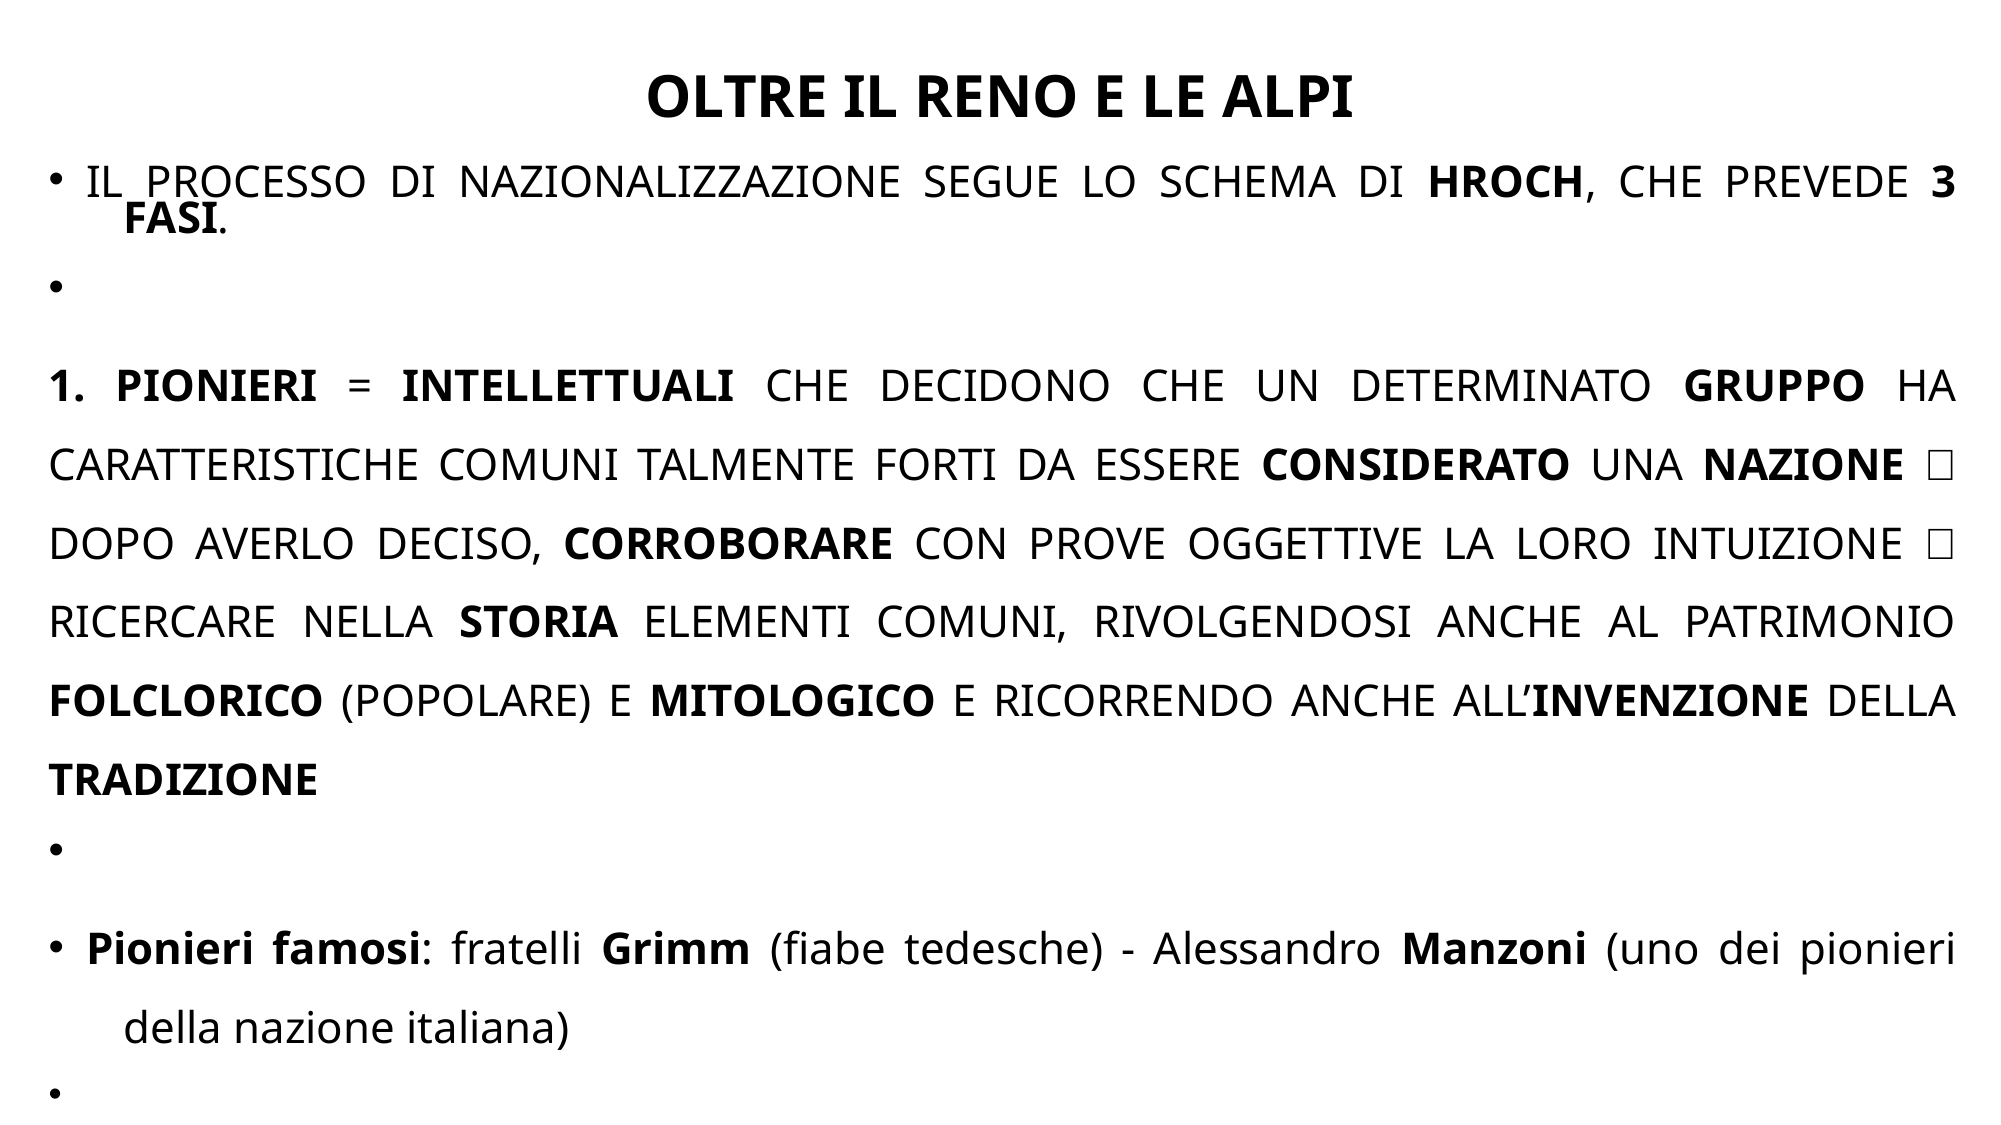

# OLTRE IL RENO E LE ALPI
IL PROCESSO DI NAZIONALIZZAZIONE SEGUE LO SCHEMA DI HROCH, CHE PREVEDE 3 FASI.
1. PIONIERI = INTELLETTUALI CHE DECIDONO CHE UN DETERMINATO GRUPPO HA CARATTERISTICHE COMUNI TALMENTE FORTI DA ESSERE CONSIDERATO UNA NAZIONE  DOPO AVERLO DECISO, CORROBORARE CON PROVE OGGETTIVE LA LORO INTUIZIONE  RICERCARE NELLA STORIA ELEMENTI COMUNI, RIVOLGENDOSI ANCHE AL PATRIMONIO FOLCLORICO (POPOLARE) E MITOLOGICO E RICORRENDO ANCHE ALL’INVENZIONE DELLA TRADIZIONE
Pionieri famosi: fratelli Grimm (fiabe tedesche) - Alessandro Manzoni (uno dei pionieri della nazione italiana)